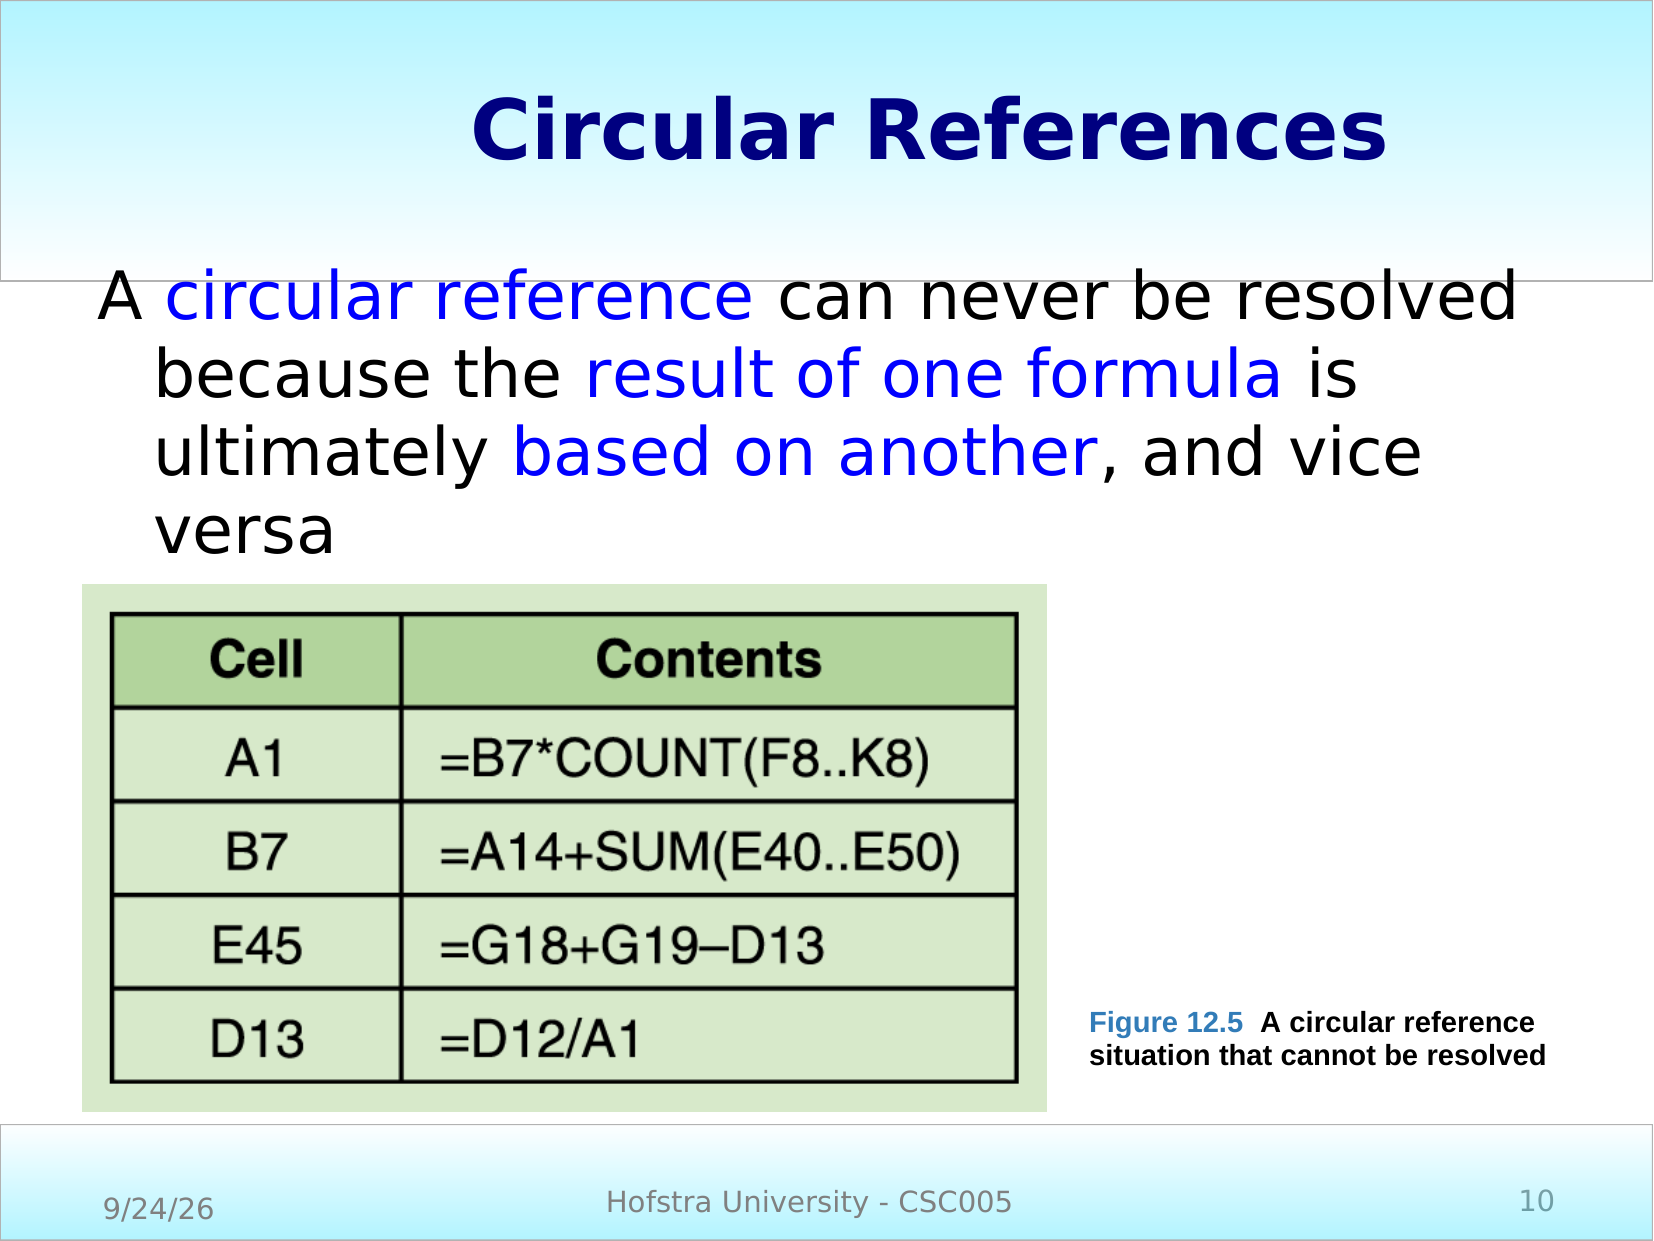

# Circular References
A circular reference can never be resolved because the result of one formula is ultimately based on another, and vice versa
Figure 12.5 A circular reference situation that cannot be resolved
10
Hofstra University - CSC005